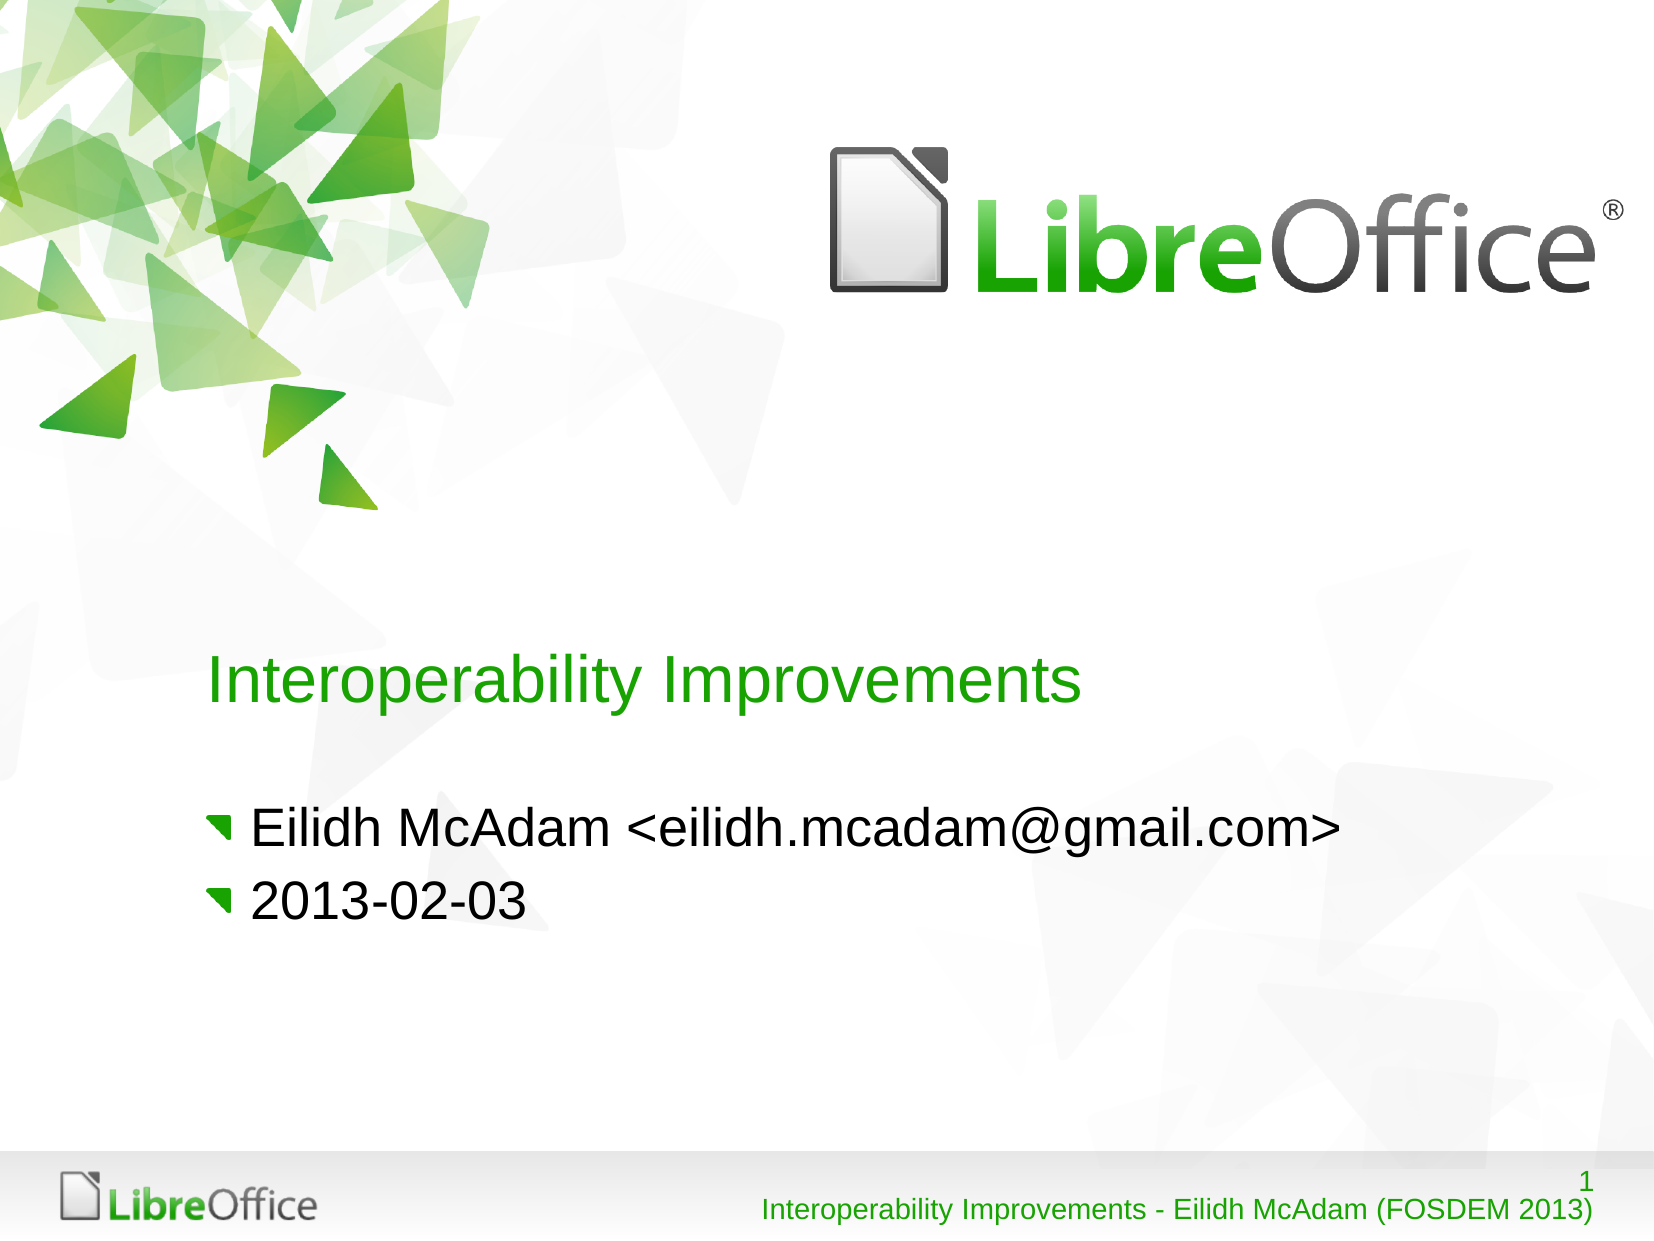

# Interoperability Improvements
Eilidh McAdam <eilidh.mcadam@gmail.com>
2013-02-03
1
Interoperability Improvements - Eilidh McAdam (FOSDEM 2013)